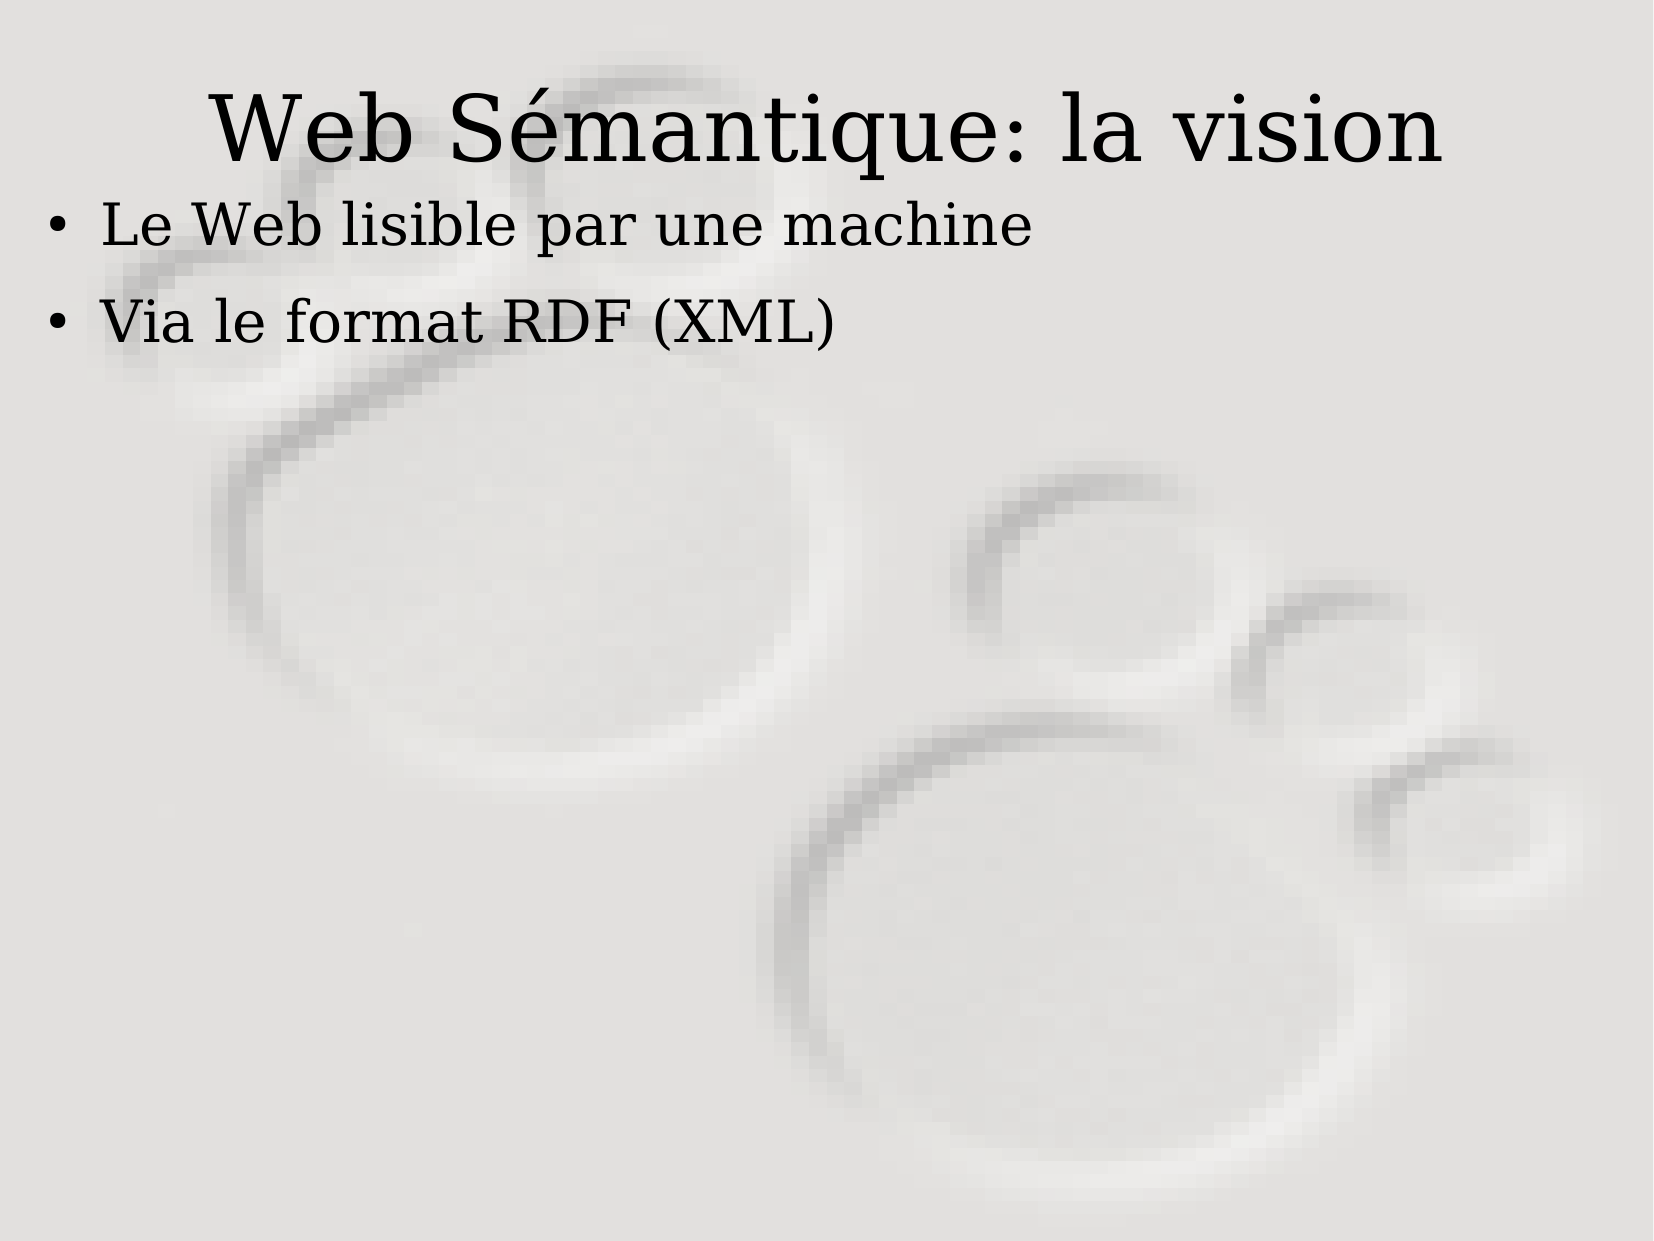

# Web Sémantique: la vision
Le Web lisible par une machine
Via le format RDF (XML)